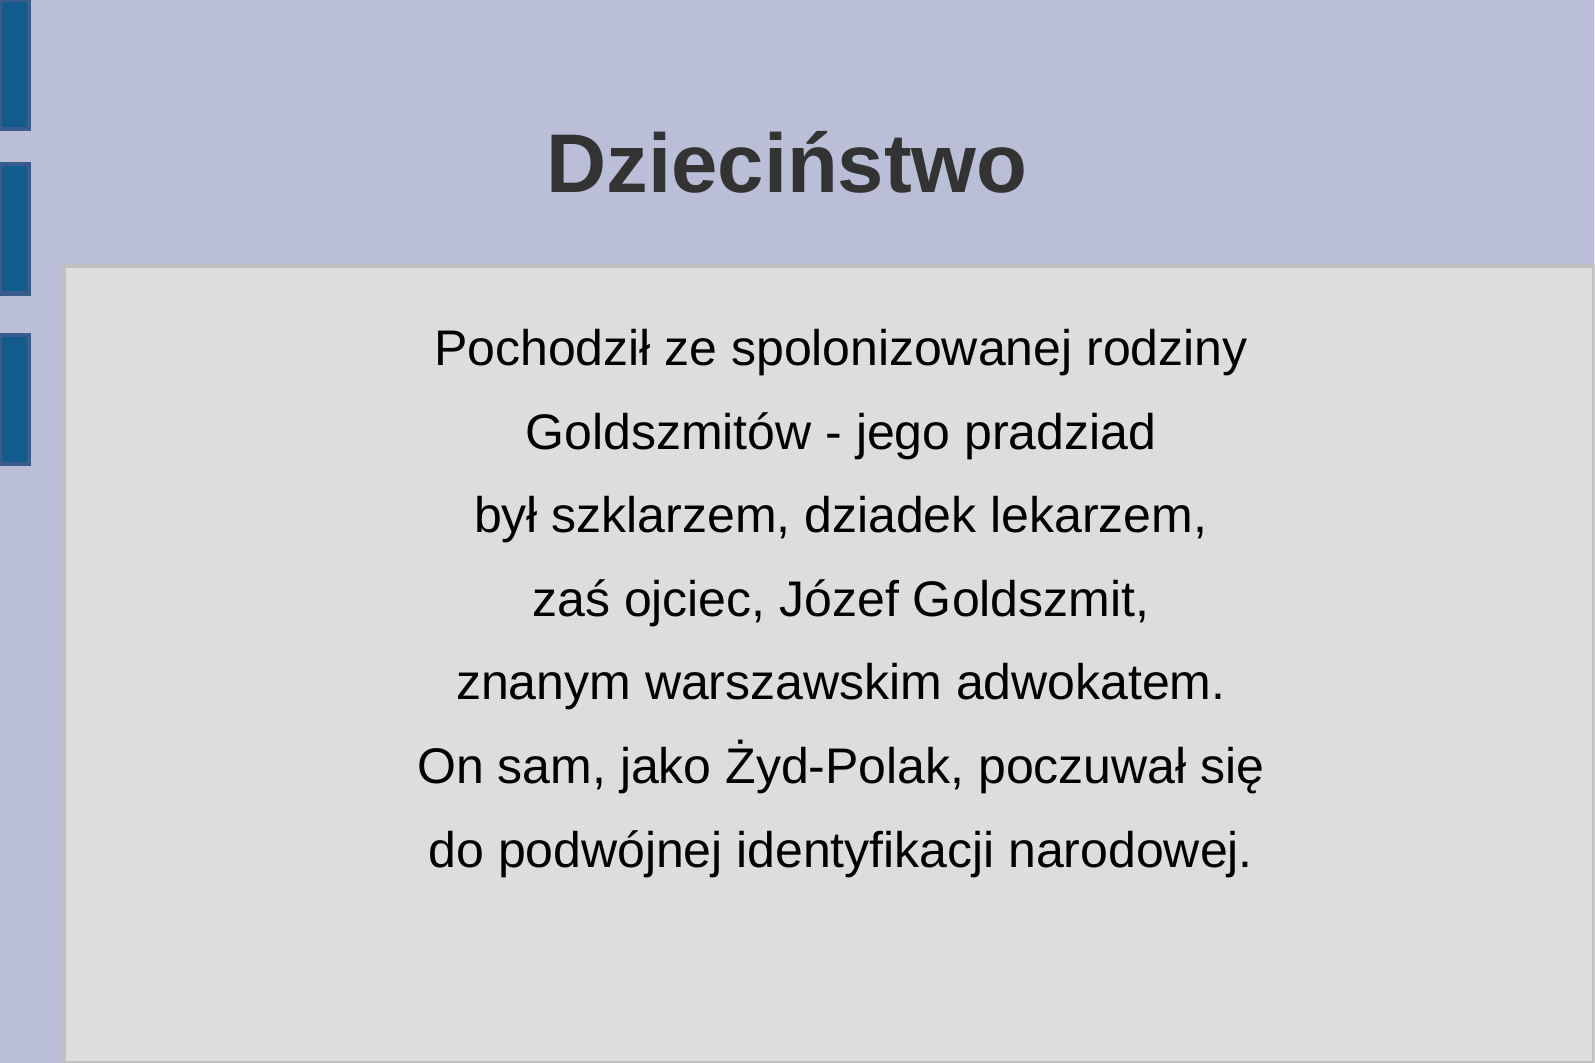

# Dzieciństwo
Pochodził ze spolonizowanej rodziny Goldszmitów - jego pradziad
był szklarzem, dziadek lekarzem,
zaś ojciec, Józef Goldszmit,
znanym warszawskim adwokatem.
On sam, jako Żyd-Polak, poczuwał się
do podwójnej identyfikacji narodowej.